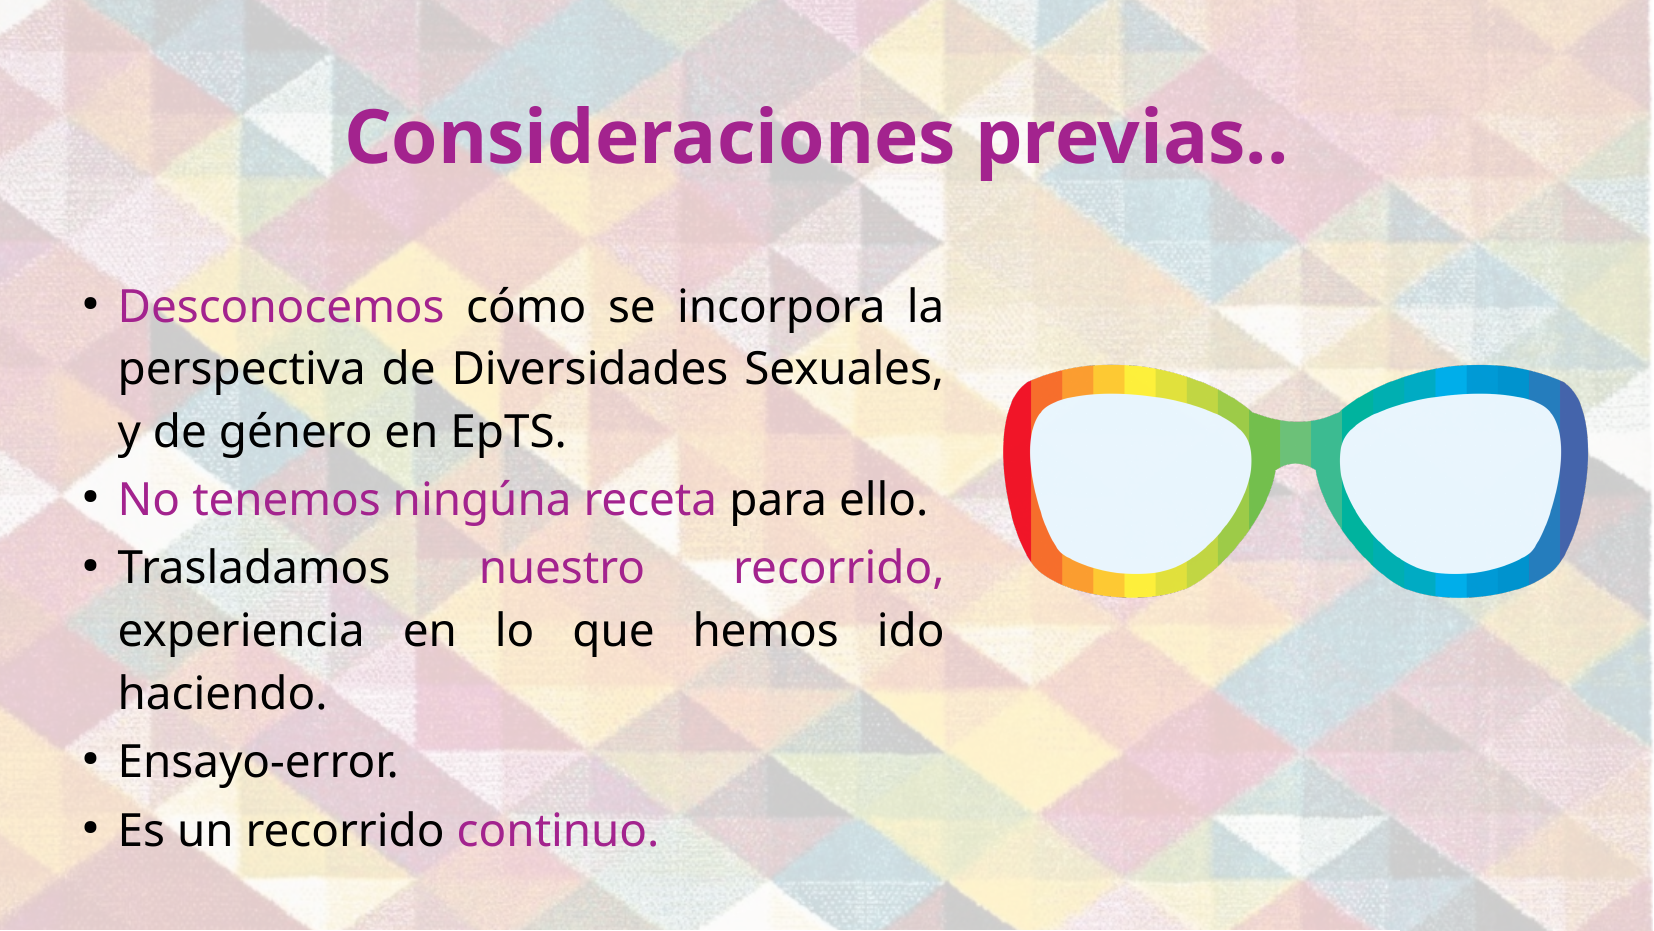

# Consideraciones previas..
Desconocemos cómo se incorpora la perspectiva de Diversidades Sexuales, y de género en EpTS.
No tenemos ningúna receta para ello.
Trasladamos nuestro recorrido, experiencia en lo que hemos ido haciendo.
Ensayo-error.
Es un recorrido continuo.